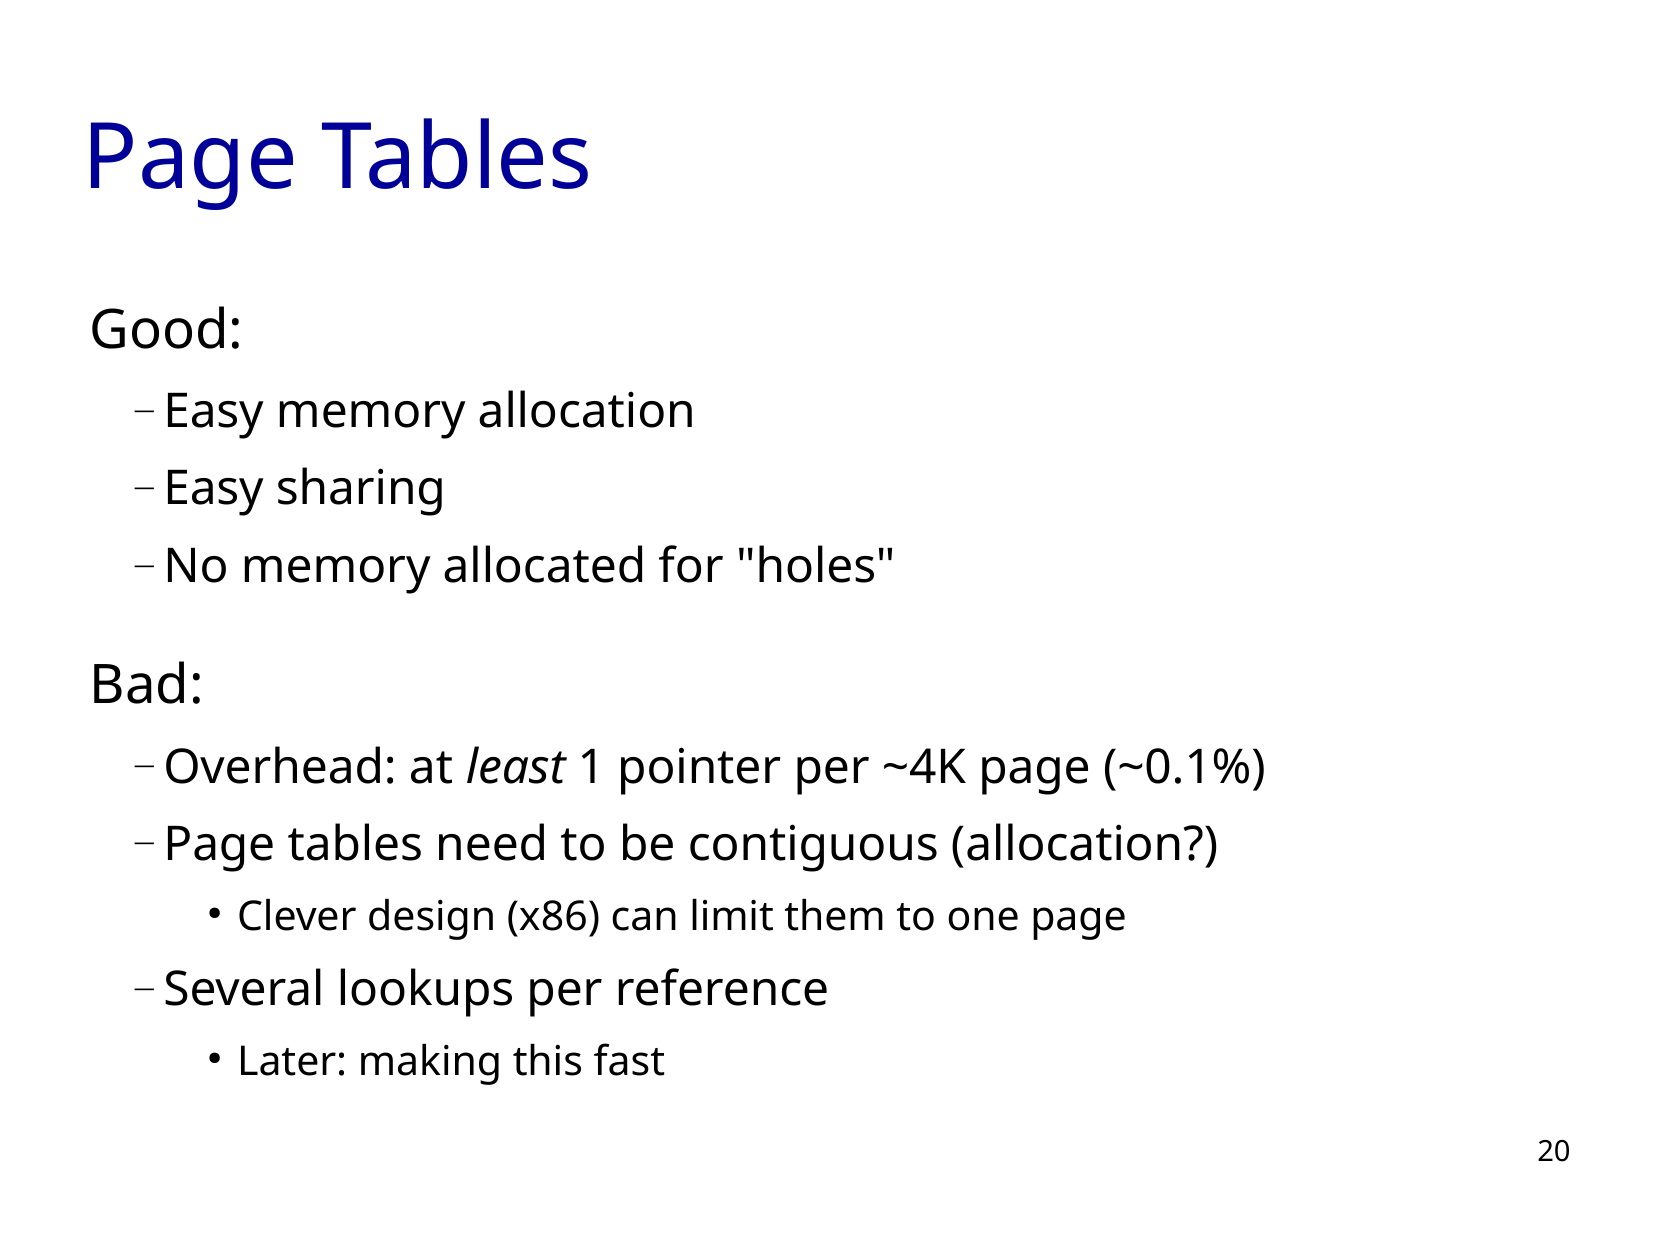

# Page Tables
Good:
Easy memory allocation
Easy sharing
No memory allocated for "holes"
Bad:
Overhead: at least 1 pointer per ~4K page (~0.1%)
Page tables need to be contiguous (allocation?)
Clever design (x86) can limit them to one page
Several lookups per reference
Later: making this fast
20